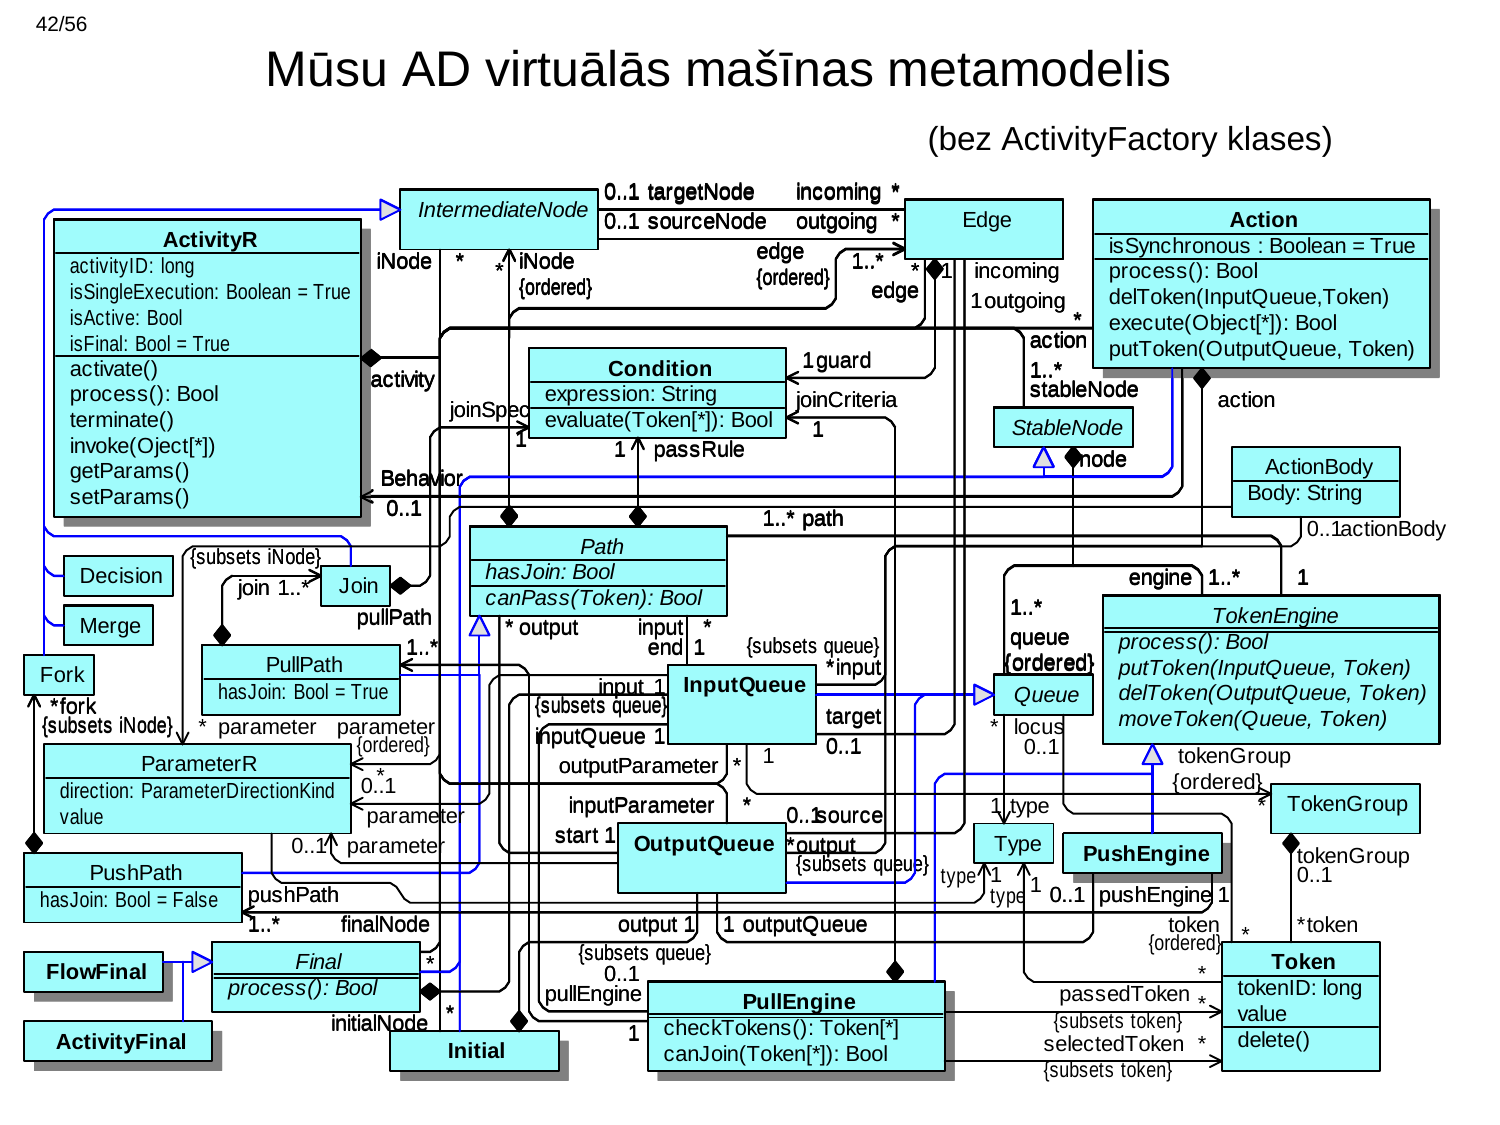

42
# Mūsu AD virtuālās mašīnas metamodelis
(bez ActivityFactory klases)